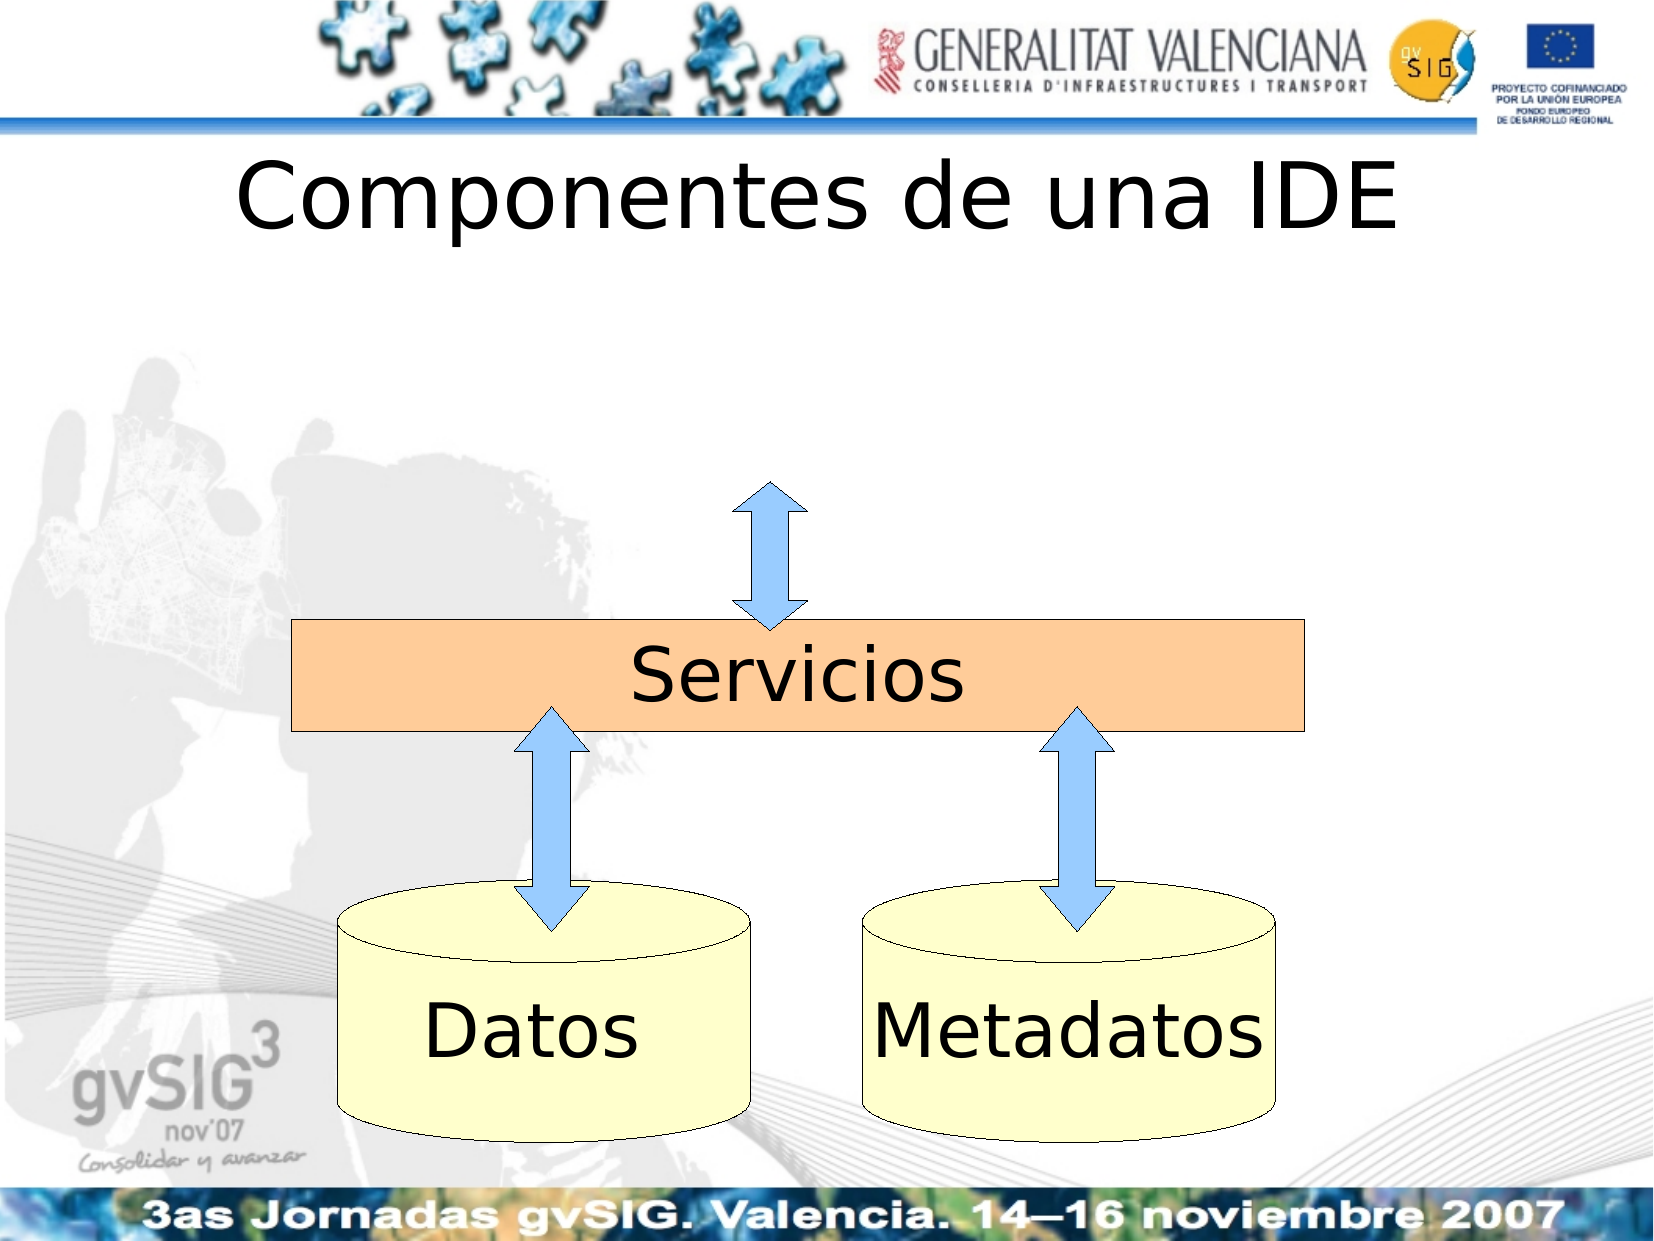

# Componentes de una IDE
Servicios
Datos
Metadatos